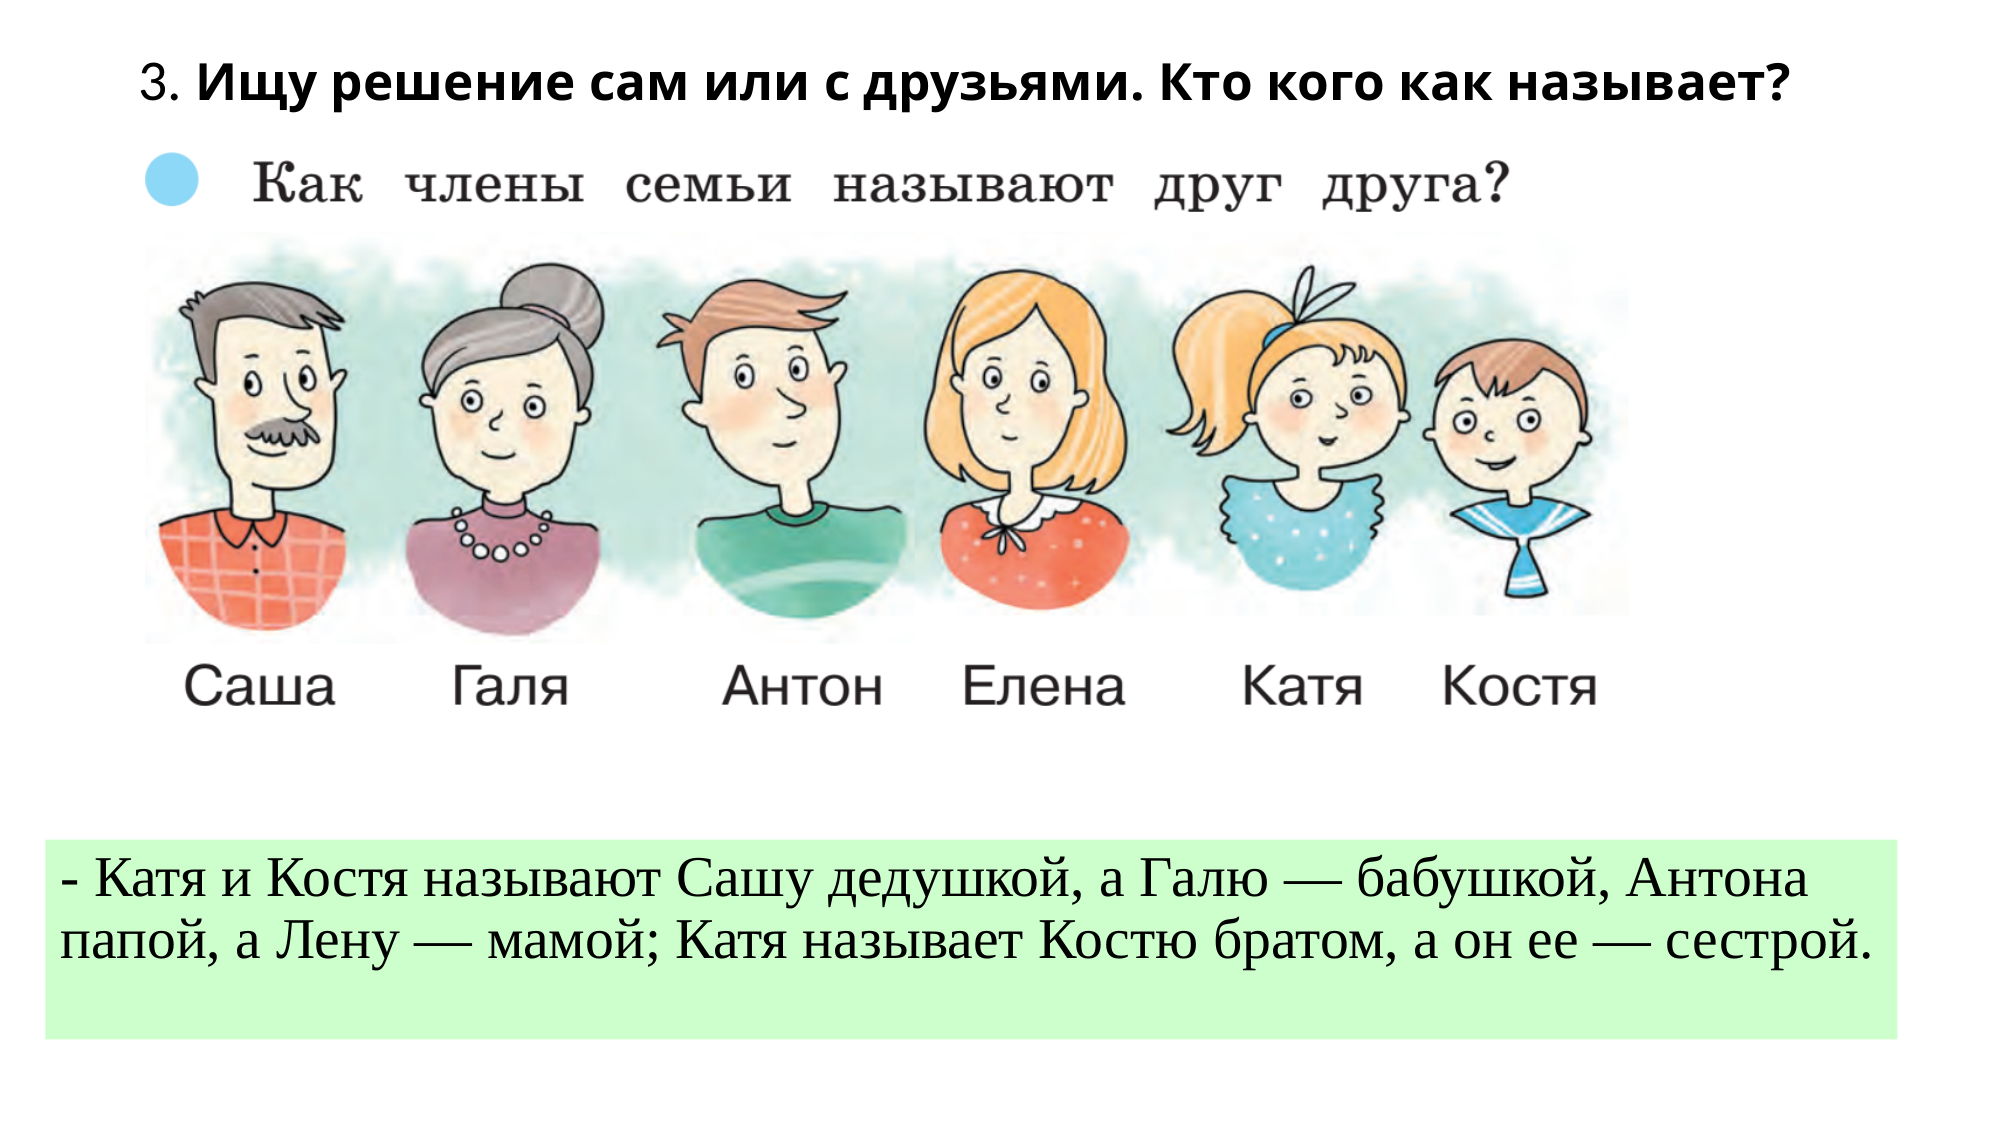

3. Ищу решение сам или с друзьями. Кто кого как называет?
# - Катя и Костя называют Сашу дедушкой, а Галю — бабушкой, Антона папой, а Лену — мамой; Катя называет Костю братом, а он ее — сестрой.